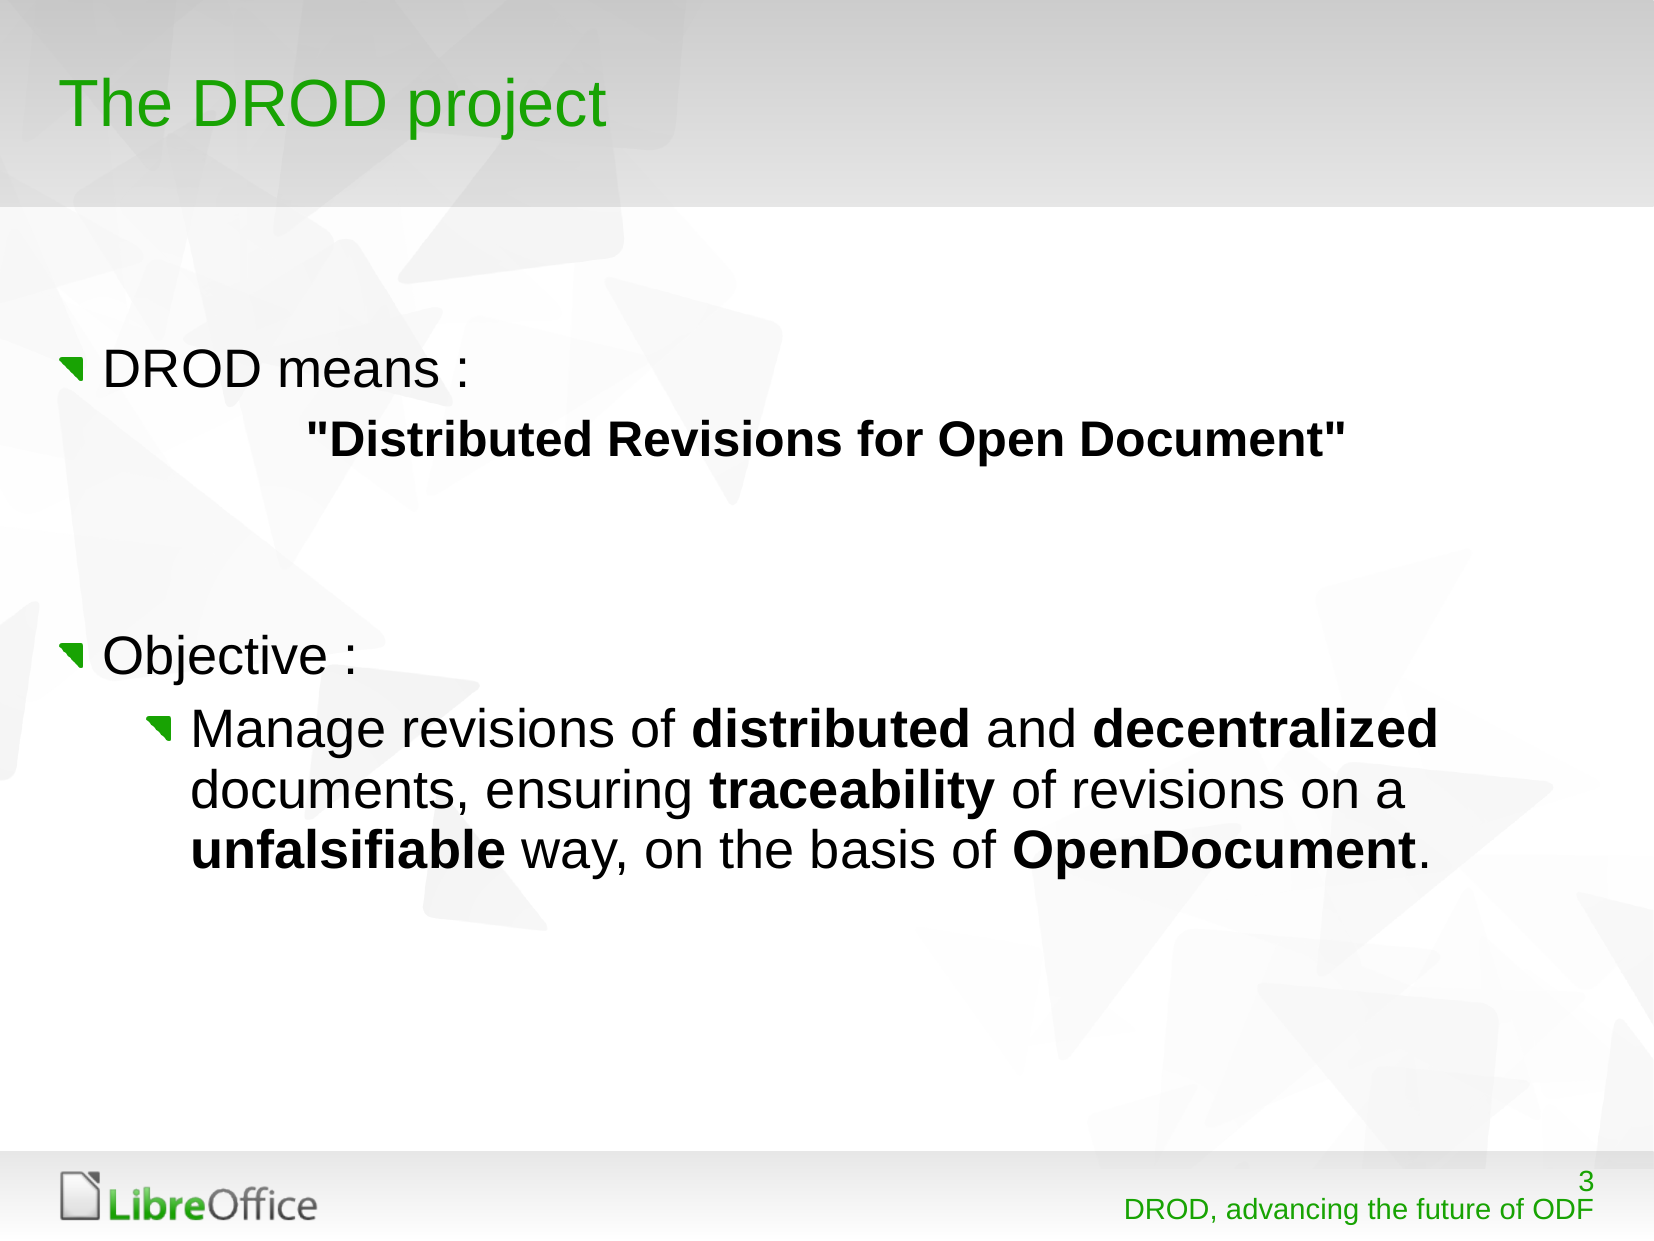

# The DROD project
DROD means :
"Distributed Revisions for Open Document"
Objective :
Manage revisions of distributed and decentralized documents, ensuring traceability of revisions on a unfalsifiable way, on the basis of OpenDocument.
3
DROD, advancing the future of ODF